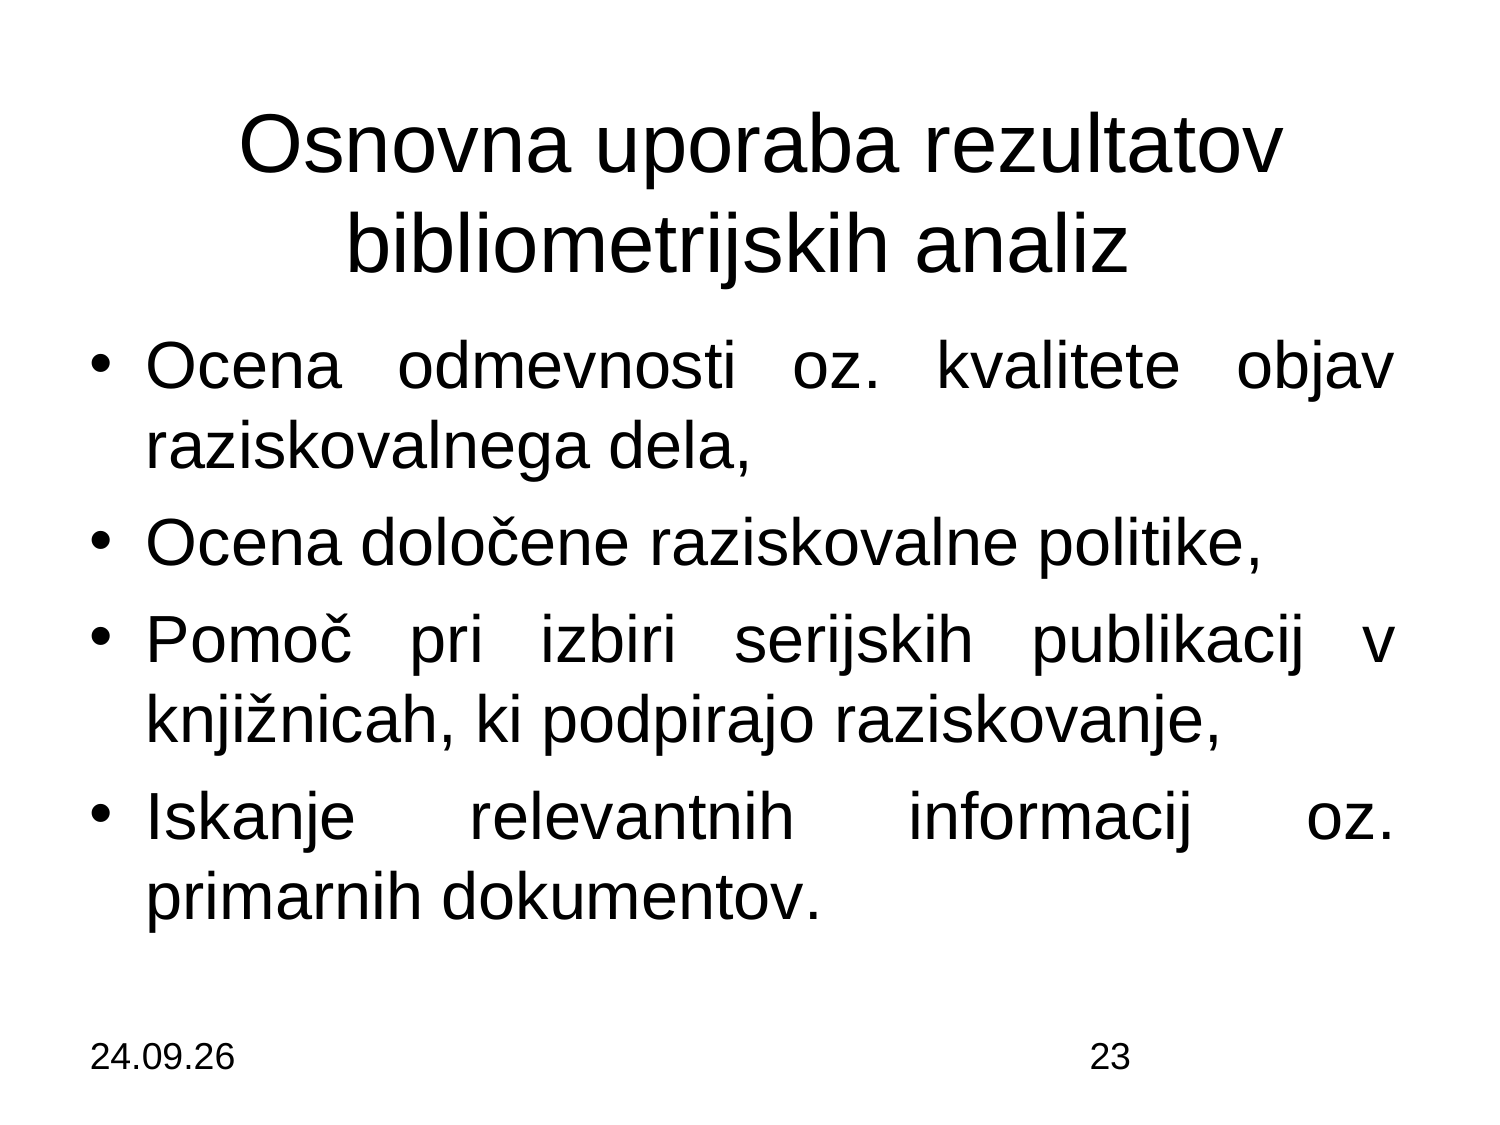

# Osnovna uporaba rezultatov bibliometrijskih analiz
Ocena odmevnosti oz. kvalitete objav raziskovalnega dela,
Ocena določene raziskovalne politike,
Pomoč pri izbiri serijskih publikacij v knjižnicah, ki podpirajo raziskovanje,
Iskanje relevantnih informacij oz. primarnih dokumentov.
23